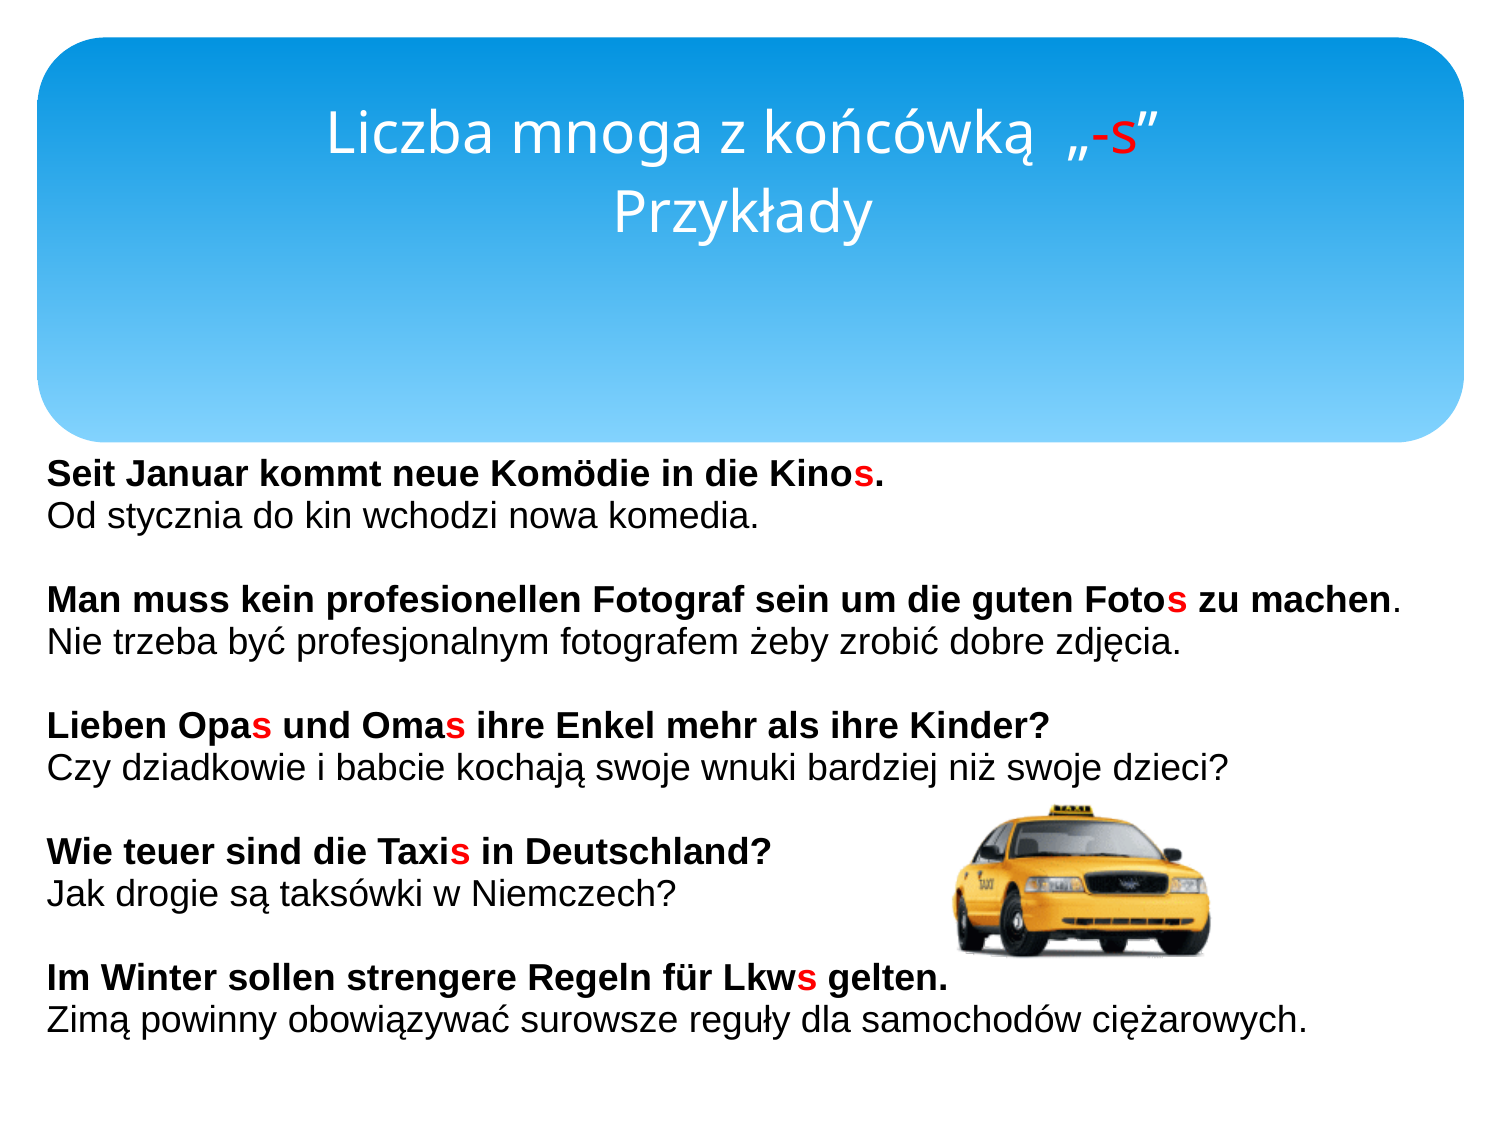

# Liczba mnoga z końcówką „-s” Przykłady
Seit Januar kommt neue Komödie in die Kinos.
Od stycznia do kin wchodzi nowa komedia.
Man muss kein profesionellen Fotograf sein um die guten Fotos zu machen.
Nie trzeba być profesjonalnym fotografem żeby zrobić dobre zdjęcia.
Lieben Opas und Omas ihre Enkel mehr als ihre Kinder?
Czy dziadkowie i babcie kochają swoje wnuki bardziej niż swoje dzieci?
Wie teuer sind die Taxis in Deutschland?
Jak drogie są taksówki w Niemczech?
Im Winter sollen strengere Regeln für Lkws gelten.
Zimą powinny obowiązywać surowsze reguły dla samochodów ciężarowych.